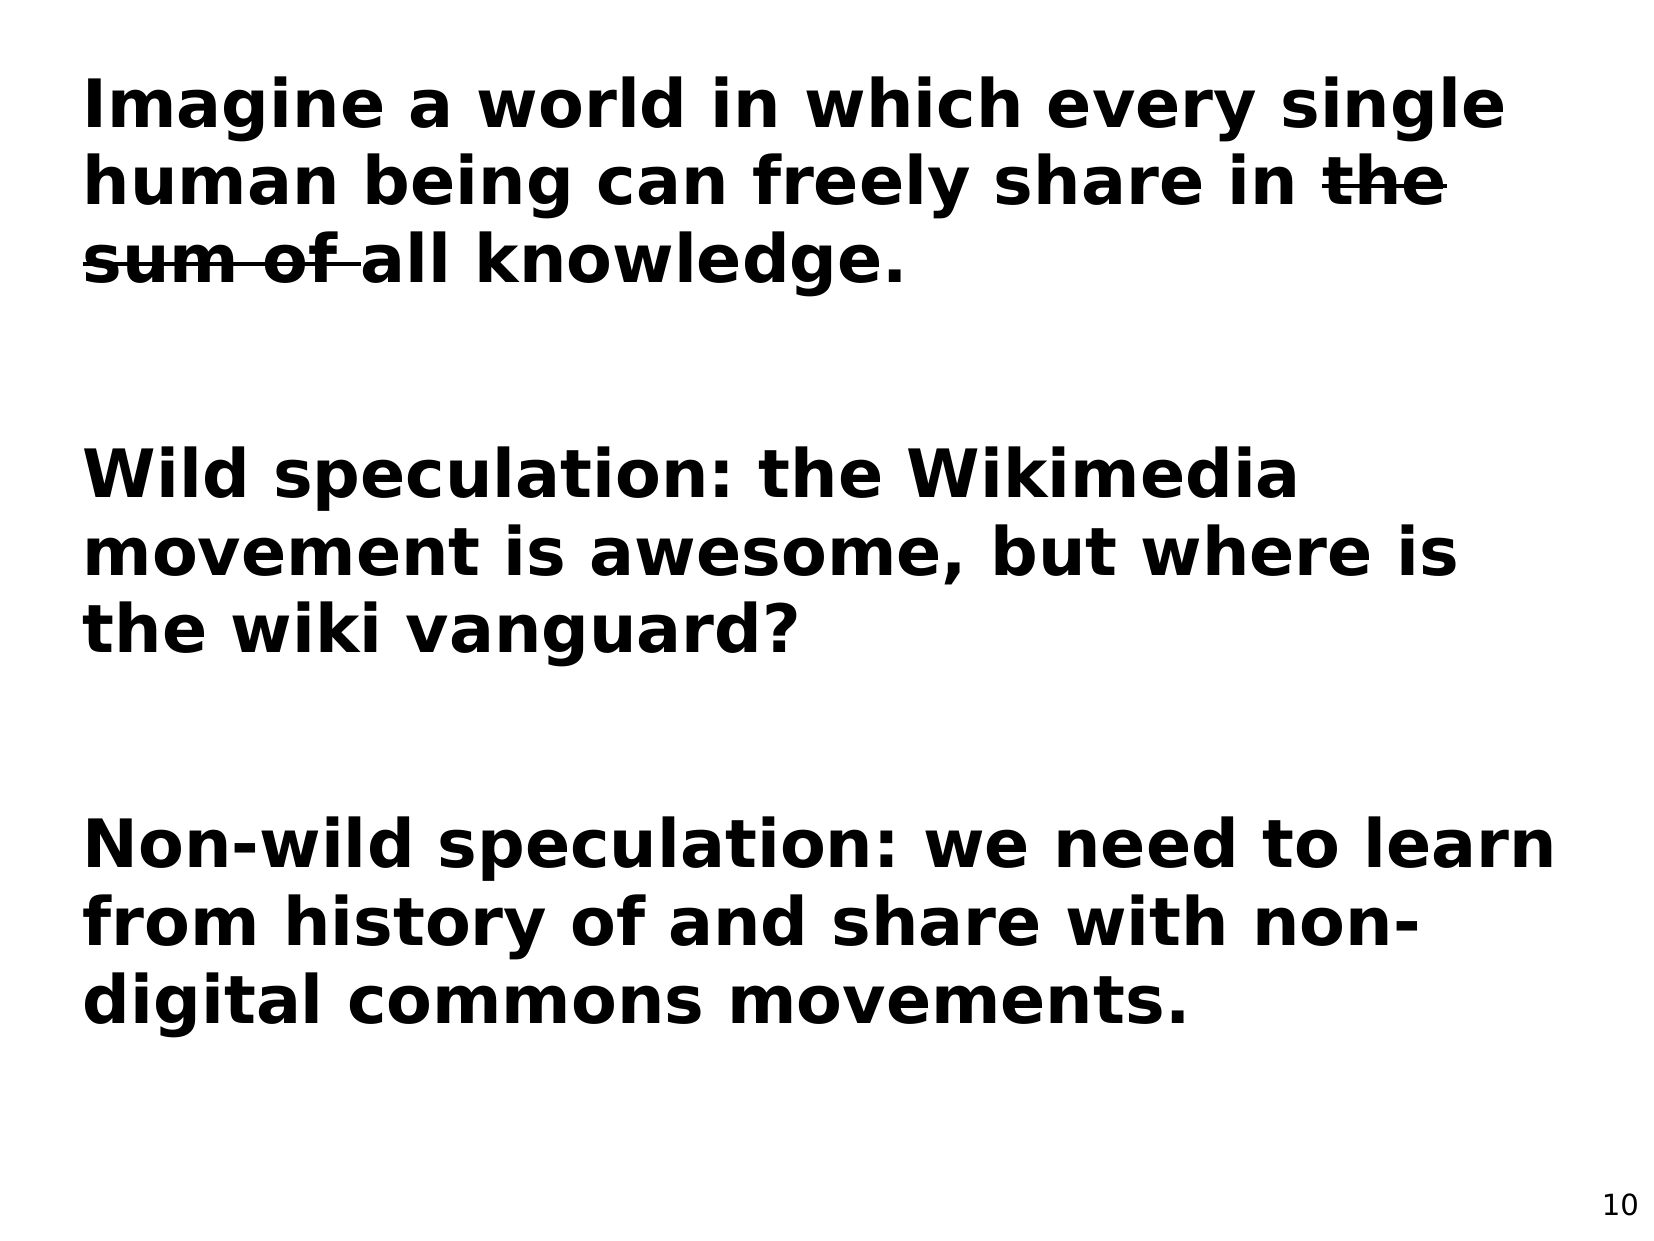

# Imagine a world in which every single human being can freely share in the sum of all knowledge.
Wild speculation: the Wikimedia movement is awesome, but where is the wiki vanguard?
Non-wild speculation: we need to learn from history of and share with non-digital commons movements.